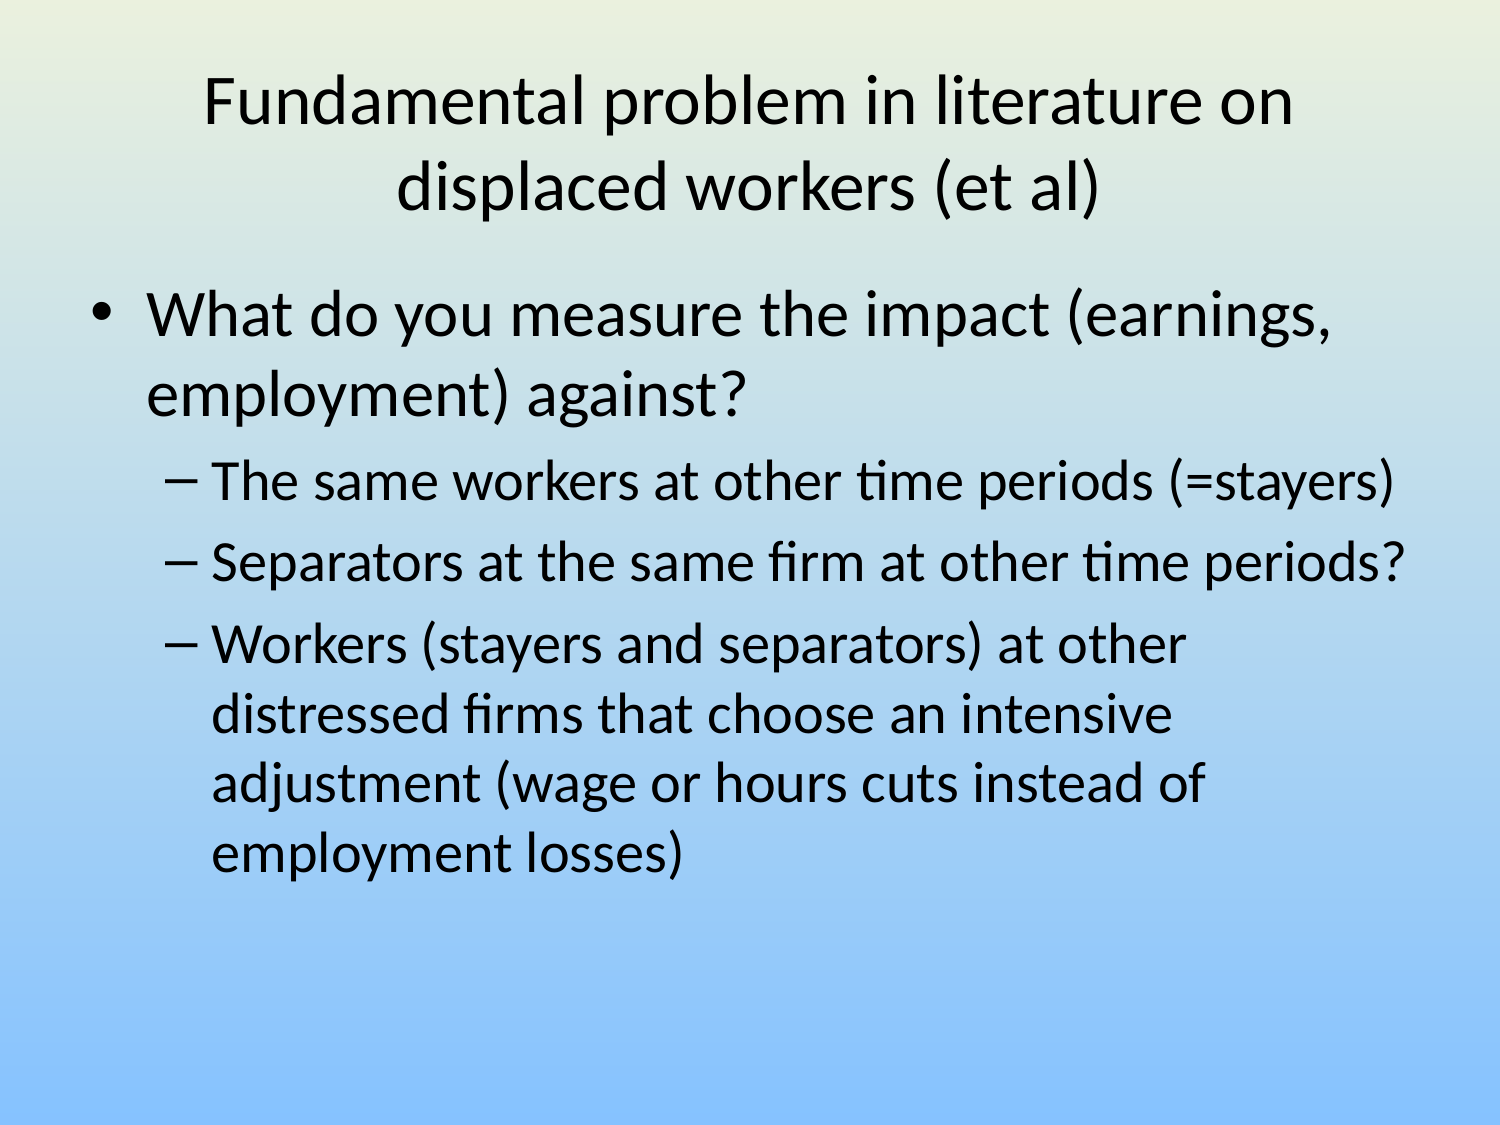

Fundamental problem in literature on displaced workers (et al)
# What do you measure the impact (earnings, employment) against?
The same workers at other time periods (=stayers)
Separators at the same firm at other time periods?
Workers (stayers and separators) at other distressed firms that choose an intensive adjustment (wage or hours cuts instead of employment losses)